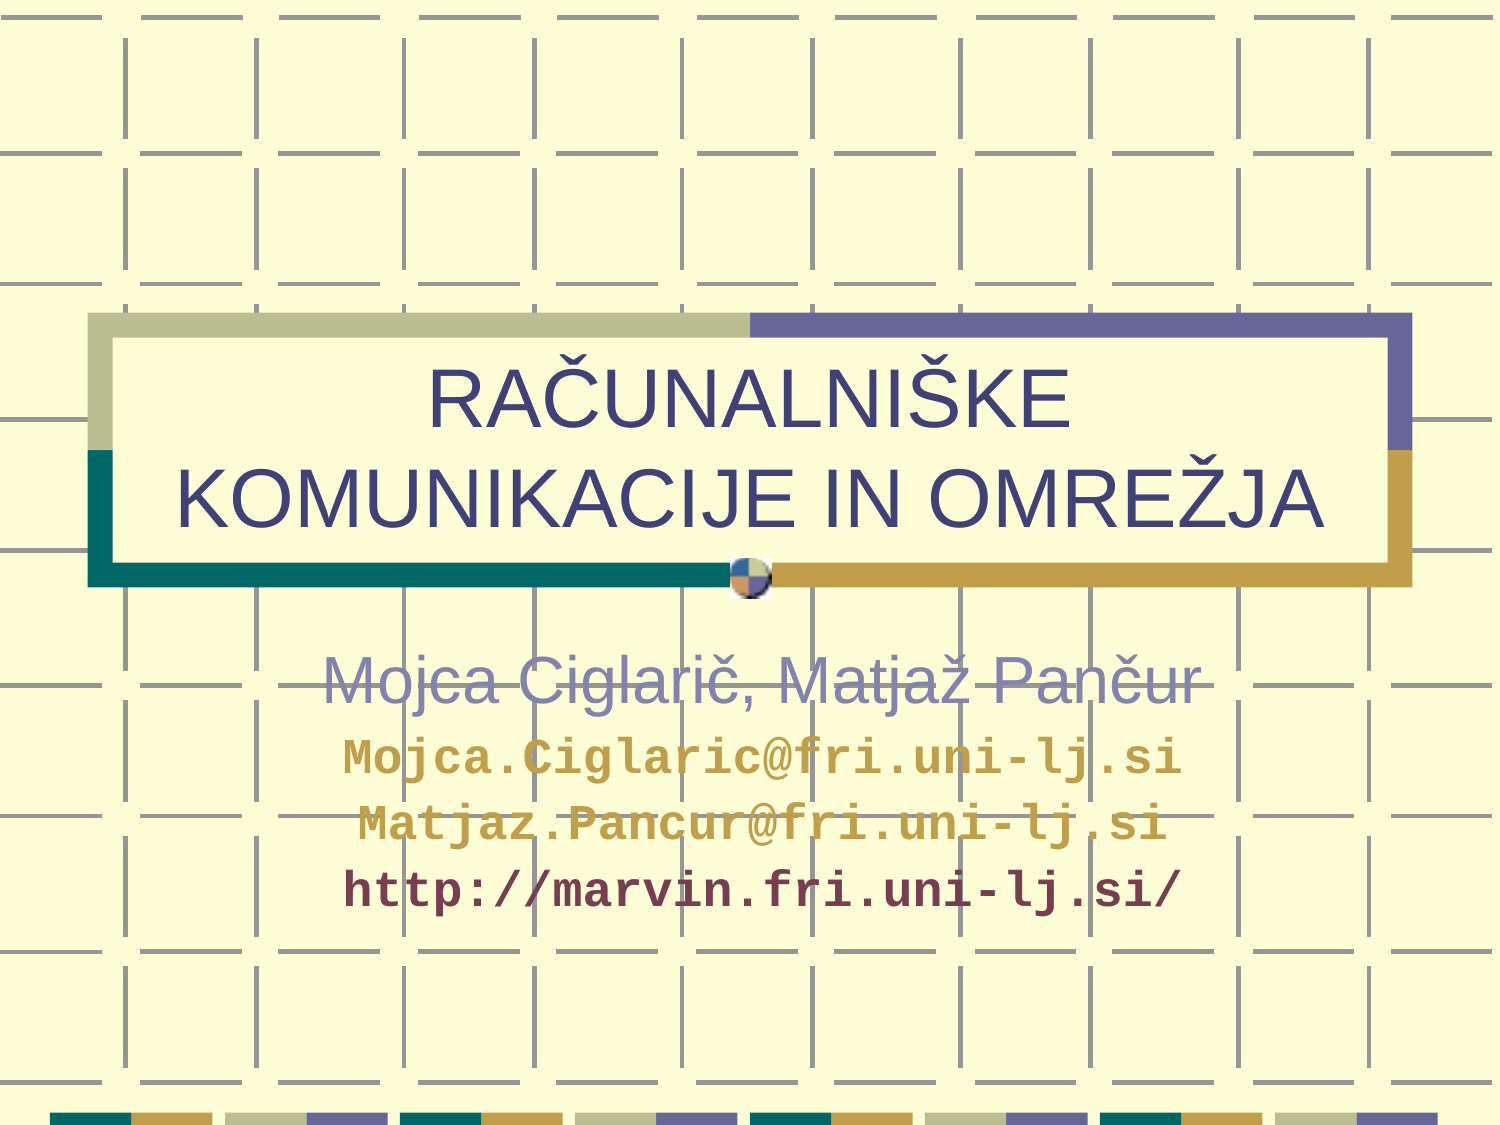

# RAČUNALNIŠKE KOMUNIKACIJE IN OMREŽJA
Mojca Ciglarič, Matjaž Pančur
Mojca.Ciglaric@fri.uni-lj.si
Matjaz.Pancur@fri.uni-lj.si
http://marvin.fri.uni-lj.si/